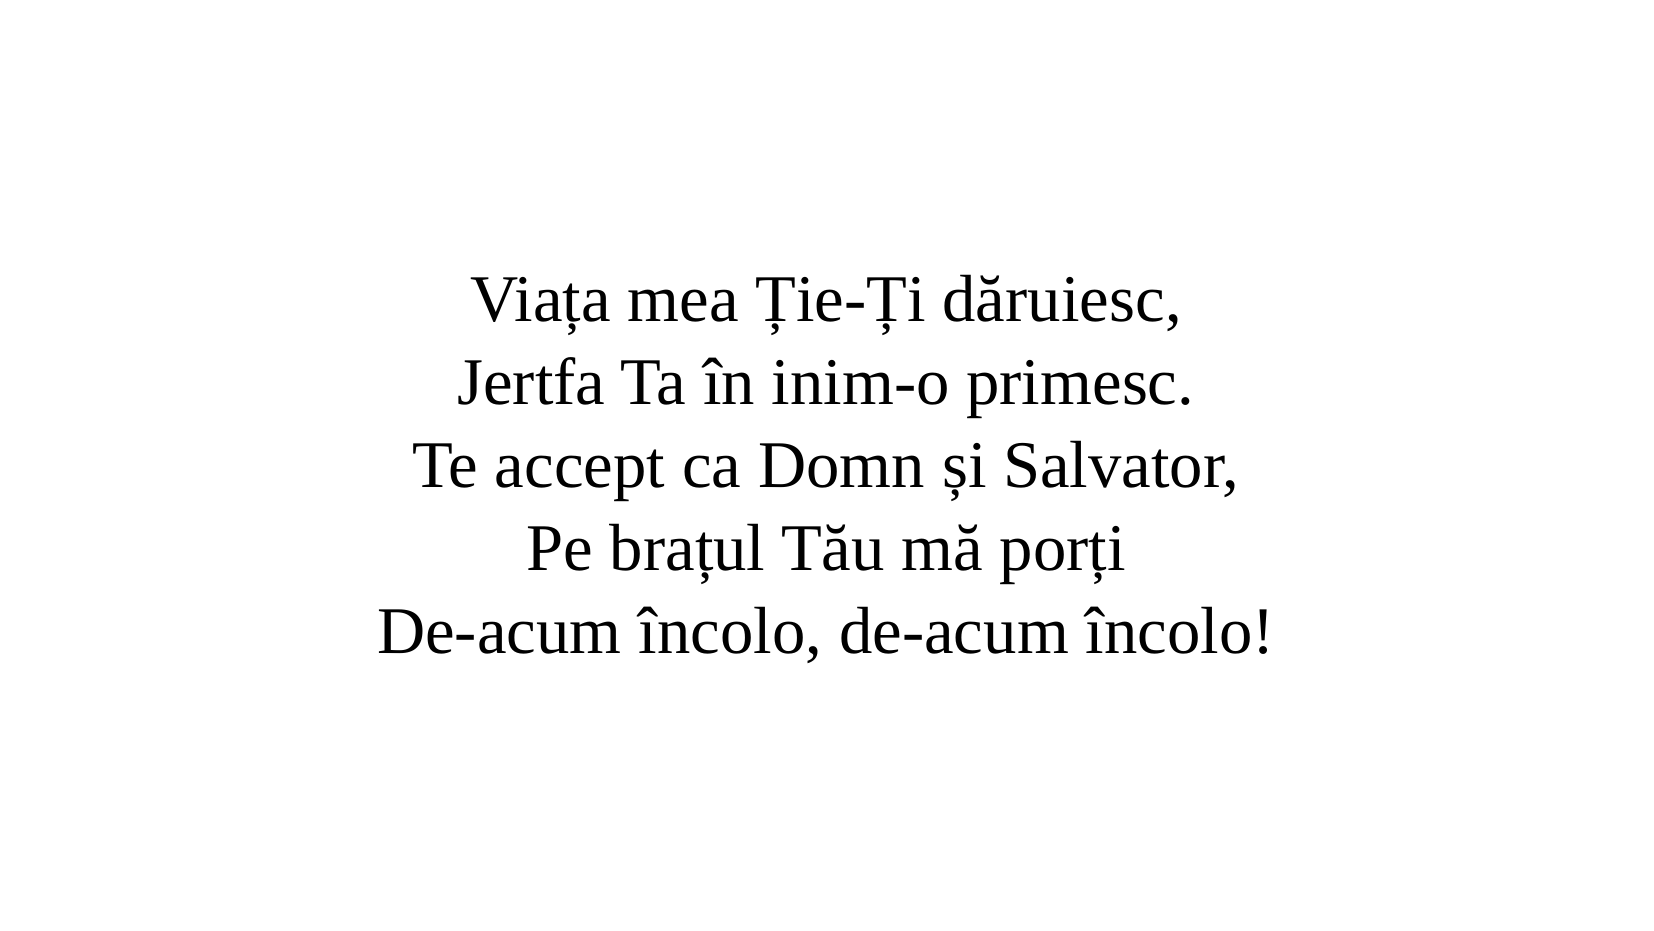

# Viața mea Ție-Ți dăruiesc,
Jertfa Ta în inim-o primesc.
Te accept ca Domn și Salvator,
Pe brațul Tău mă porți
De-acum încolo, de-acum încolo!